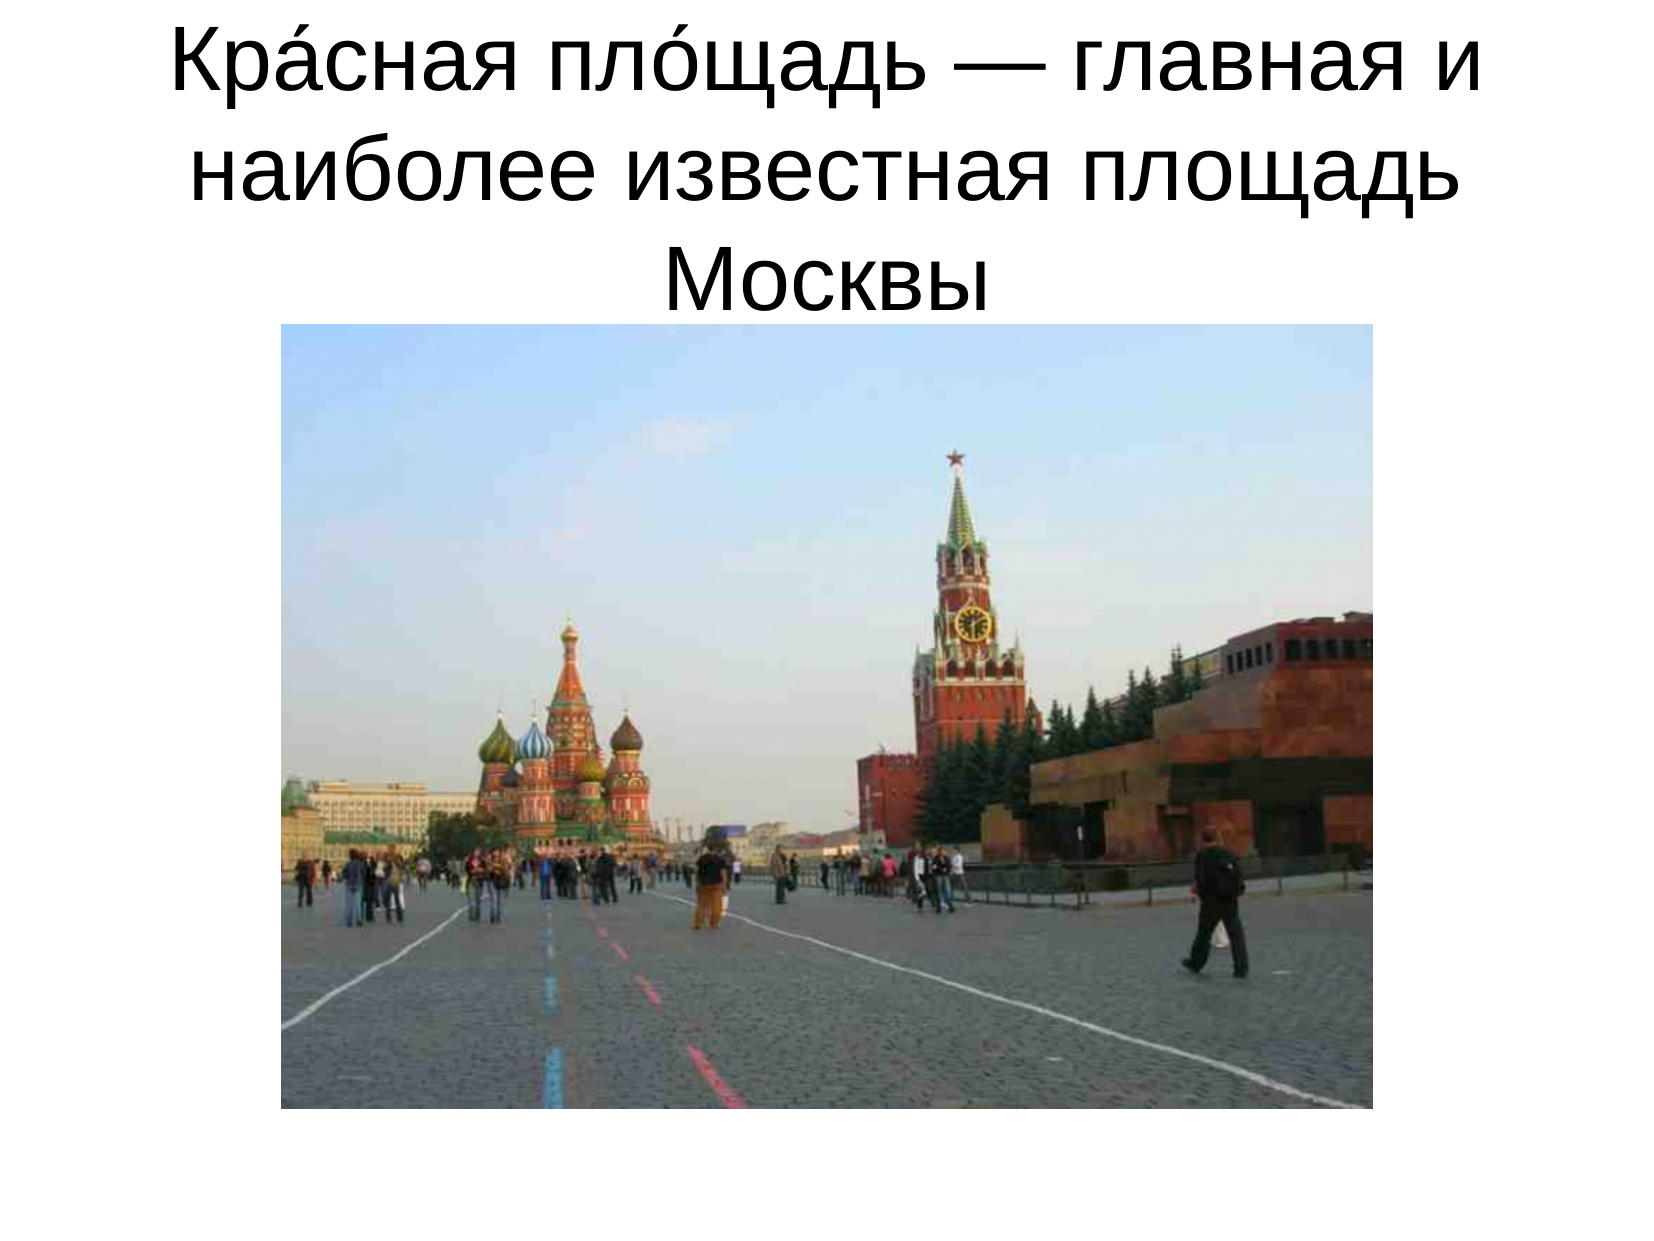

# Кра́сная пло́щадь — главная и наиболее известная площадь Москвы